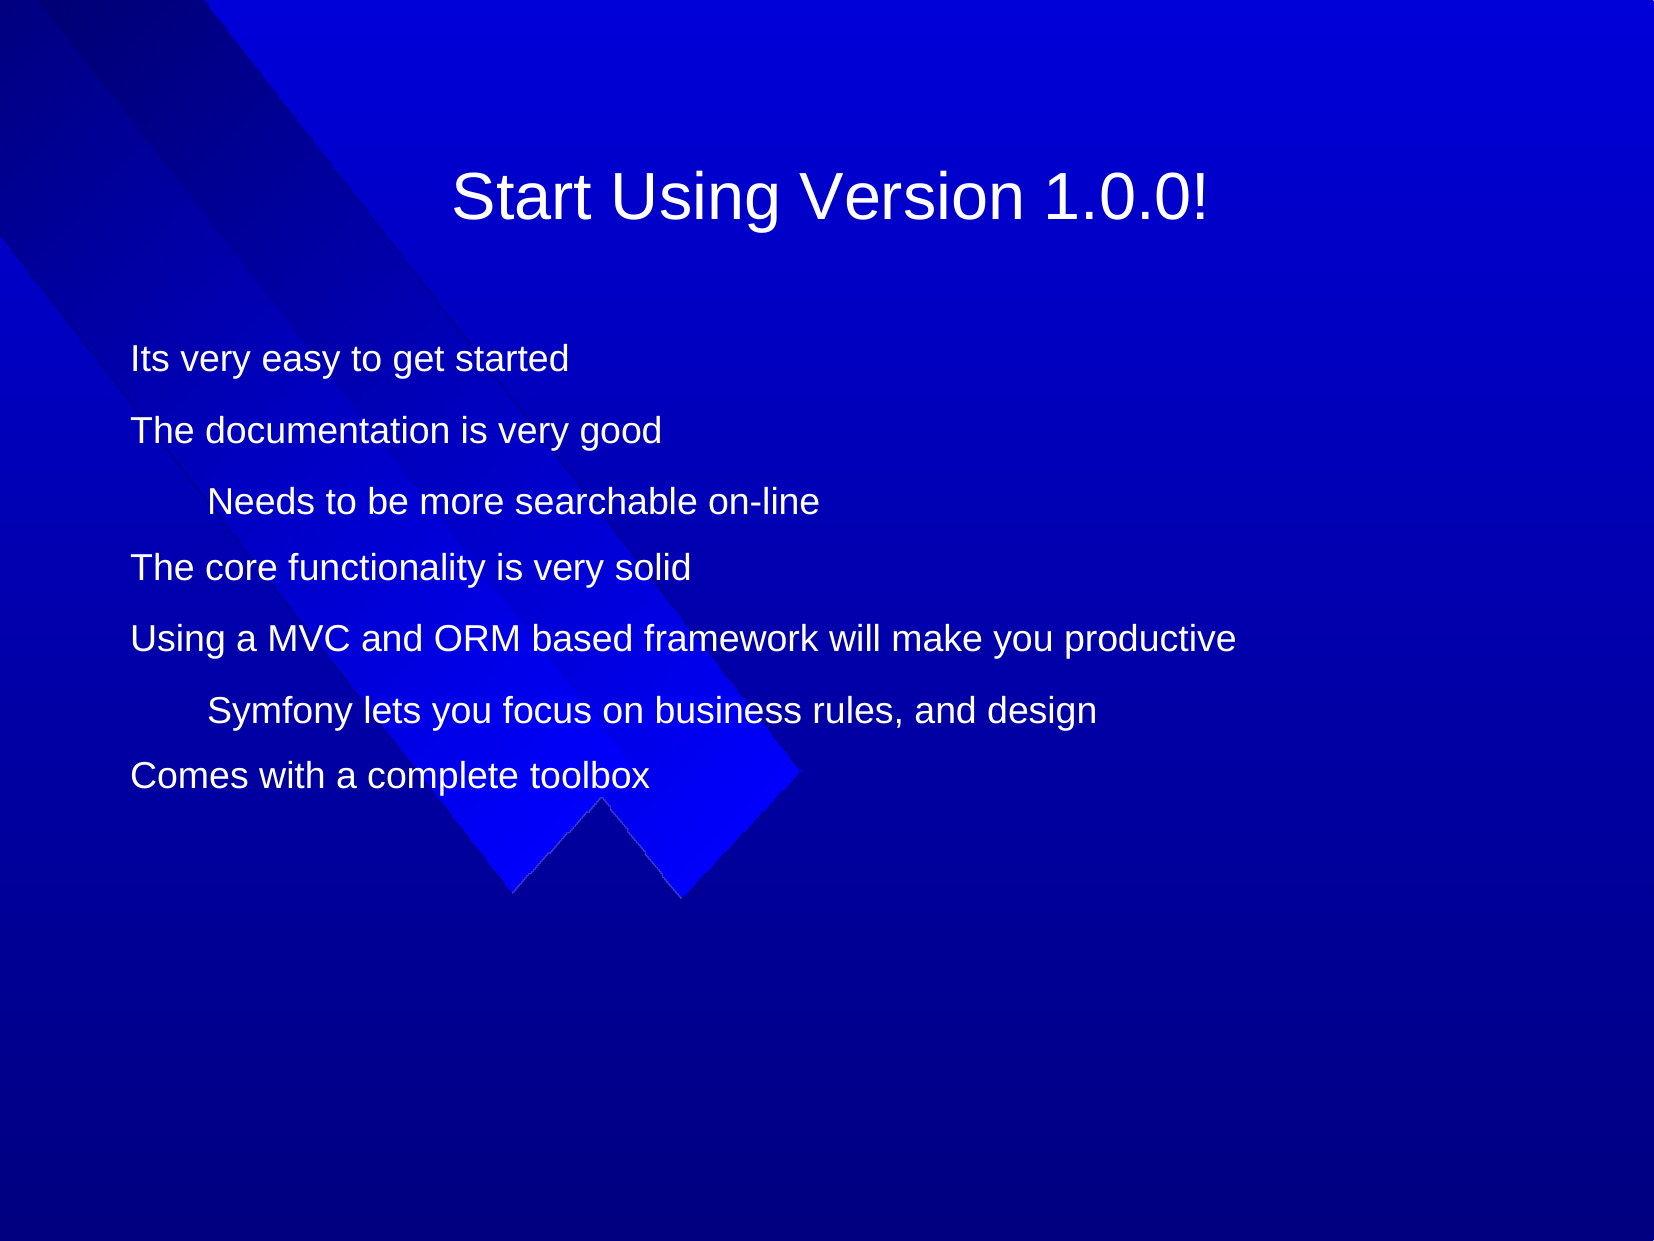

# Start Using Version 1.0.0!
Its very easy to get started
The documentation is very good
Needs to be more searchable on-line
The core functionality is very solid
Using a MVC and ORM based framework will make you productive
Symfony lets you focus on business rules, and design
Comes with a complete toolbox